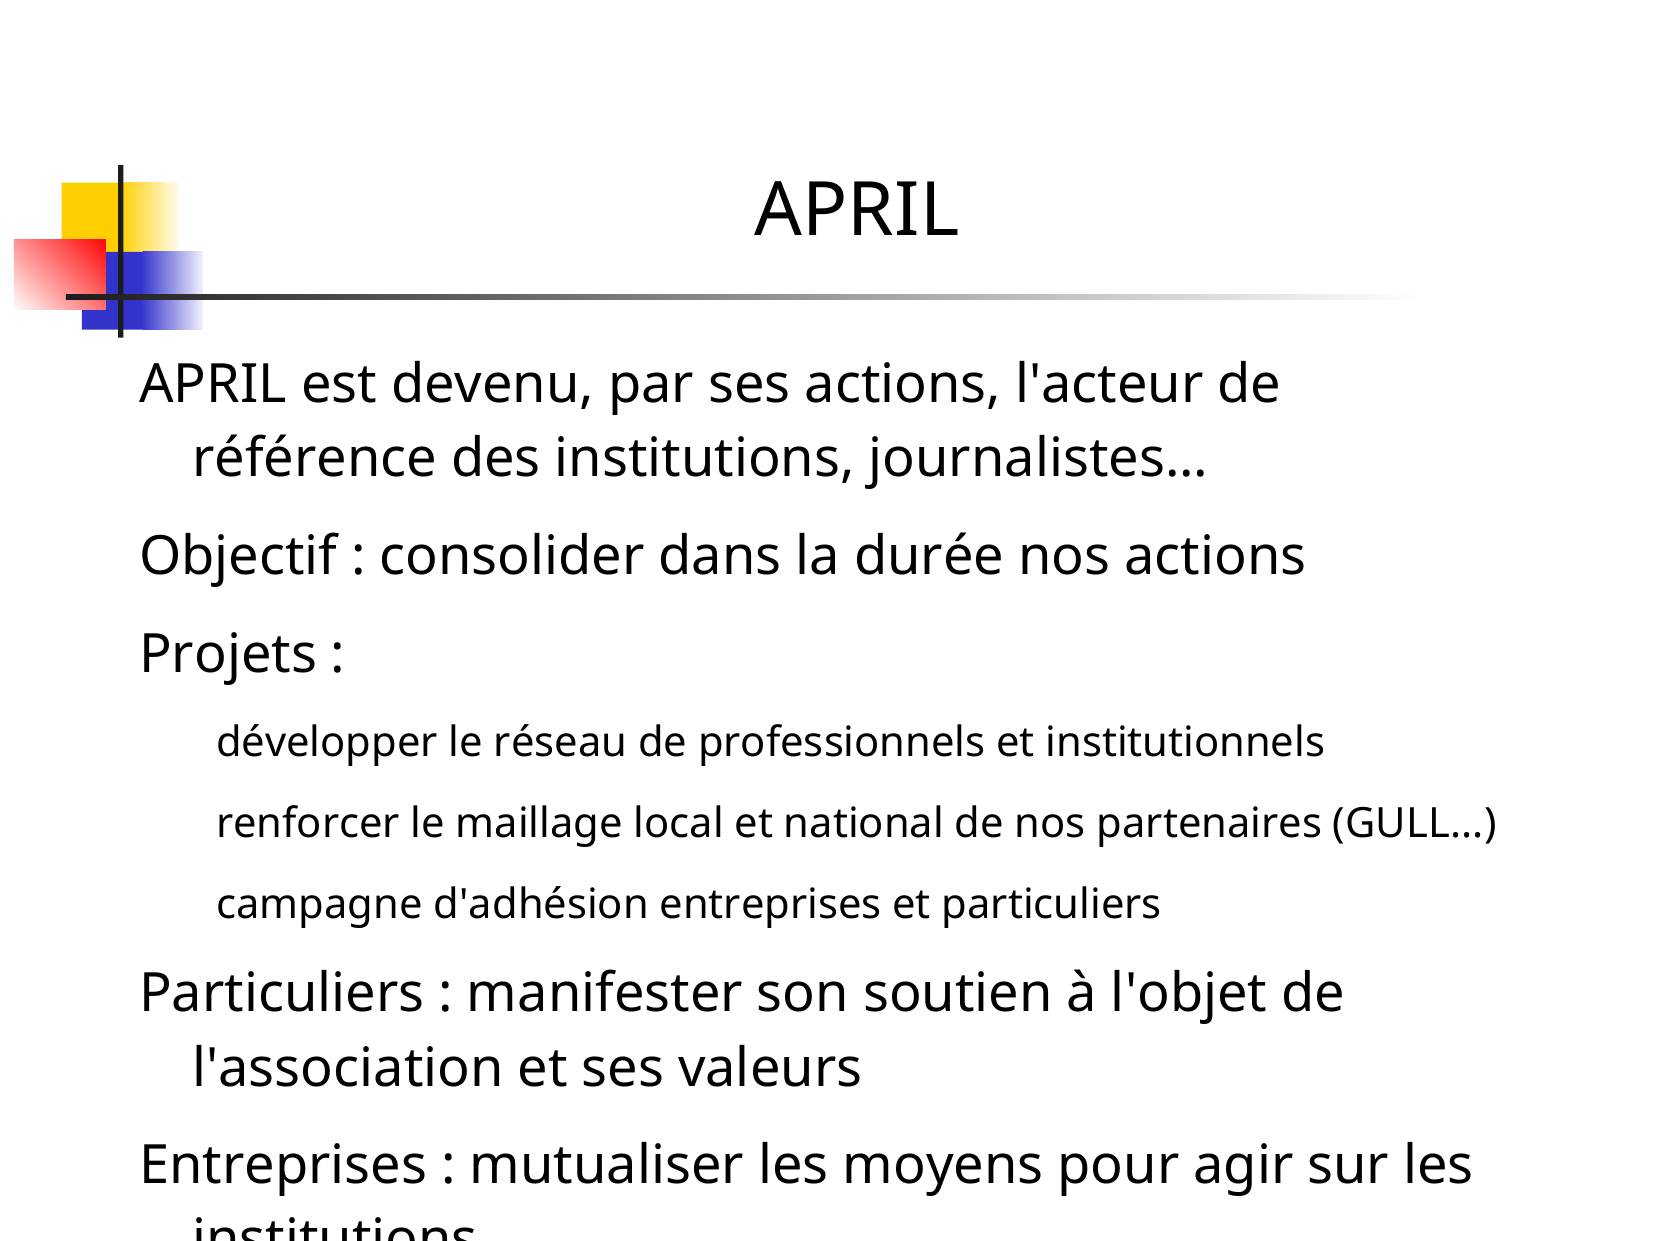

# APRIL
APRIL est devenu, par ses actions, l'acteur de référence des institutions, journalistes...
Objectif : consolider dans la durée nos actions
Projets :
développer le réseau de professionnels et institutionnels
renforcer le maillage local et national de nos partenaires (GULL...)
campagne d'adhésion entreprises et particuliers
Particuliers : manifester son soutien à l'objet de l'association et ses valeurs
Entreprises : mutualiser les moyens pour agir sur les institutions